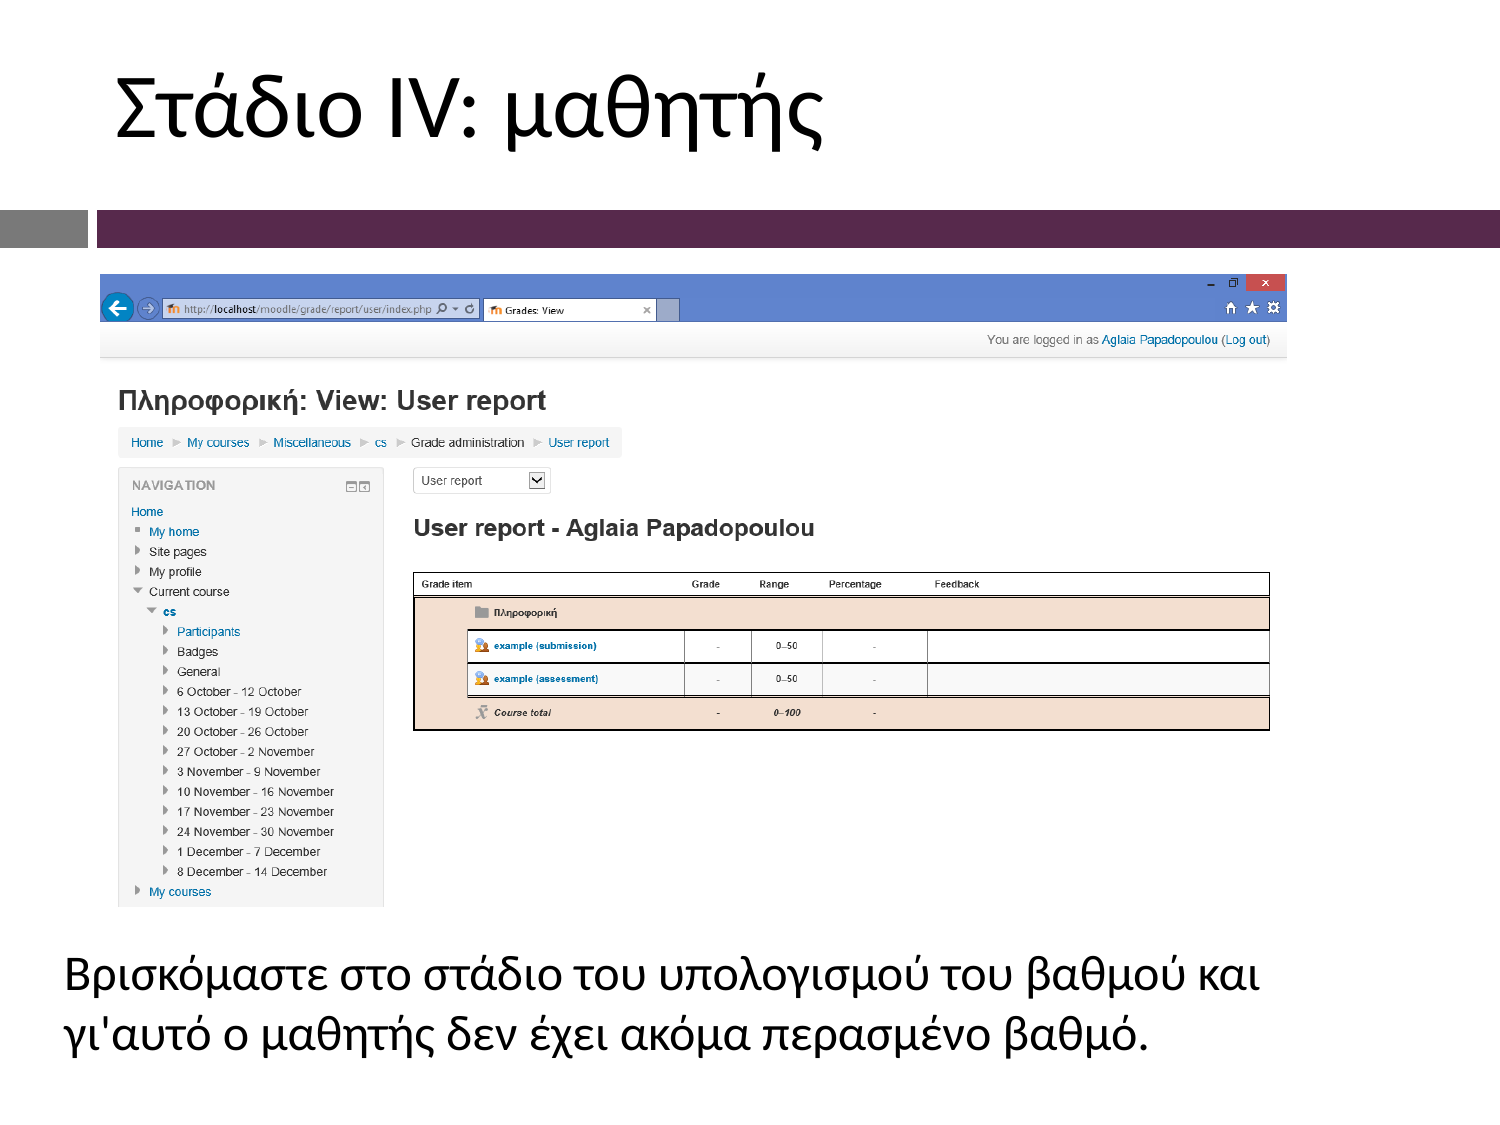

# Στάδιο IV: μαθητής
Βρισκόμαστε στο στάδιο του υπολογισμού του βαθμού και γι'αυτό ο μαθητής δεν έχει ακόμα περασμένο βαθμό.